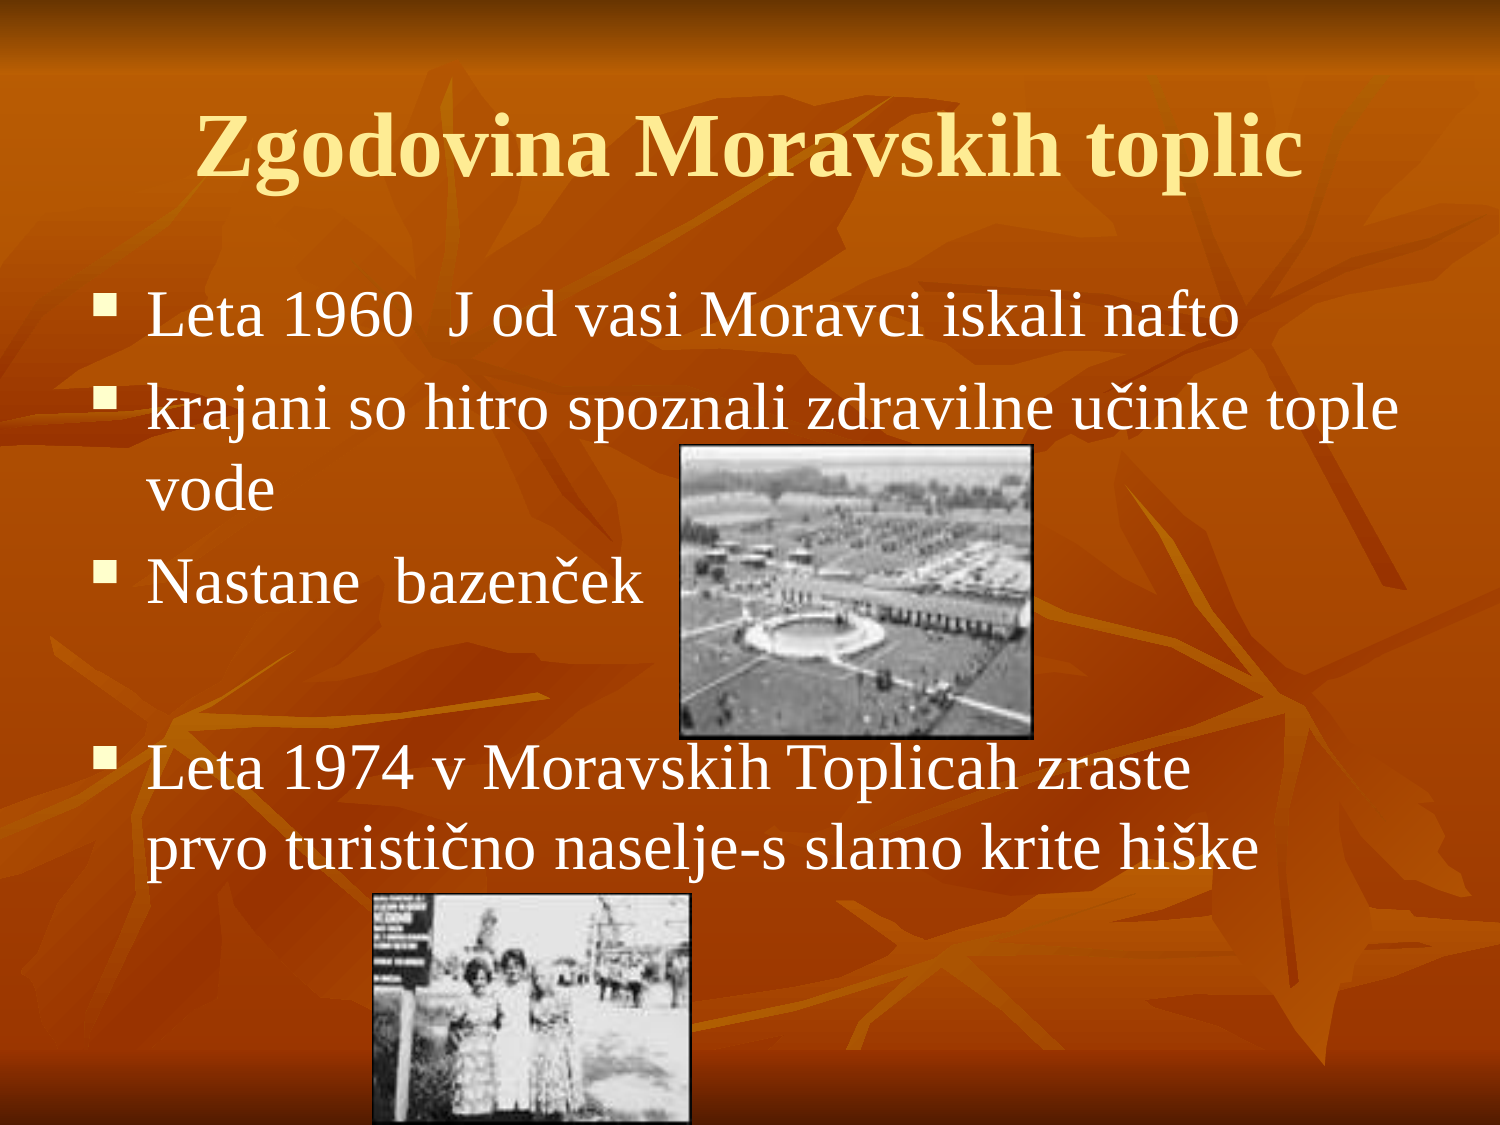

# Zgodovina Moravskih toplic
Leta 1960 J od vasi Moravci iskali nafto
krajani so hitro spoznali zdravilne učinke tople vode
Nastane bazenček
Leta 1974 v Moravskih Toplicah zraste prvo turistično naselje-s slamo krite hiške